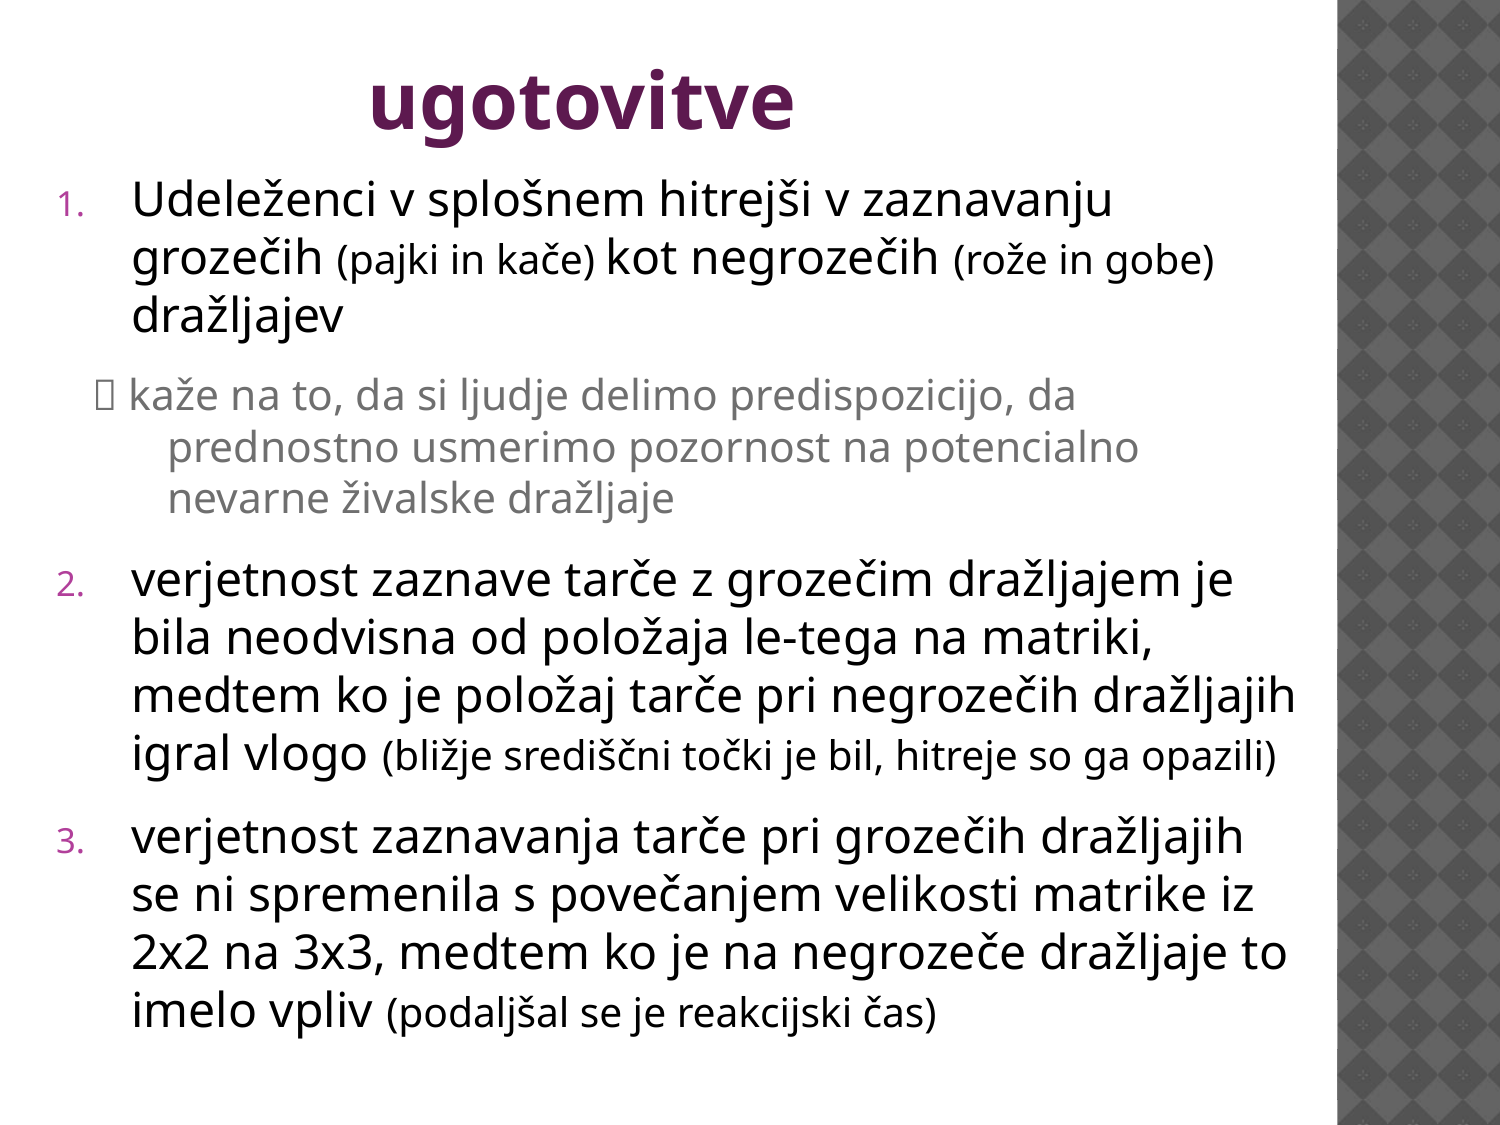

# ugotovitve
Udeleženci v splošnem hitrejši v zaznavanju grozečih (pajki in kače) kot negrozečih (rože in gobe) dražljajev
 kaže na to, da si ljudje delimo predispozicijo, da prednostno usmerimo pozornost na potencialno nevarne živalske dražljaje
verjetnost zaznave tarče z grozečim dražljajem je bila neodvisna od položaja le-tega na matriki, medtem ko je položaj tarče pri negrozečih dražljajih igral vlogo (bližje središčni točki je bil, hitreje so ga opazili)
verjetnost zaznavanja tarče pri grozečih dražljajih se ni spremenila s povečanjem velikosti matrike iz 2x2 na 3x3, medtem ko je na negrozeče dražljaje to imelo vpliv (podaljšal se je reakcijski čas)